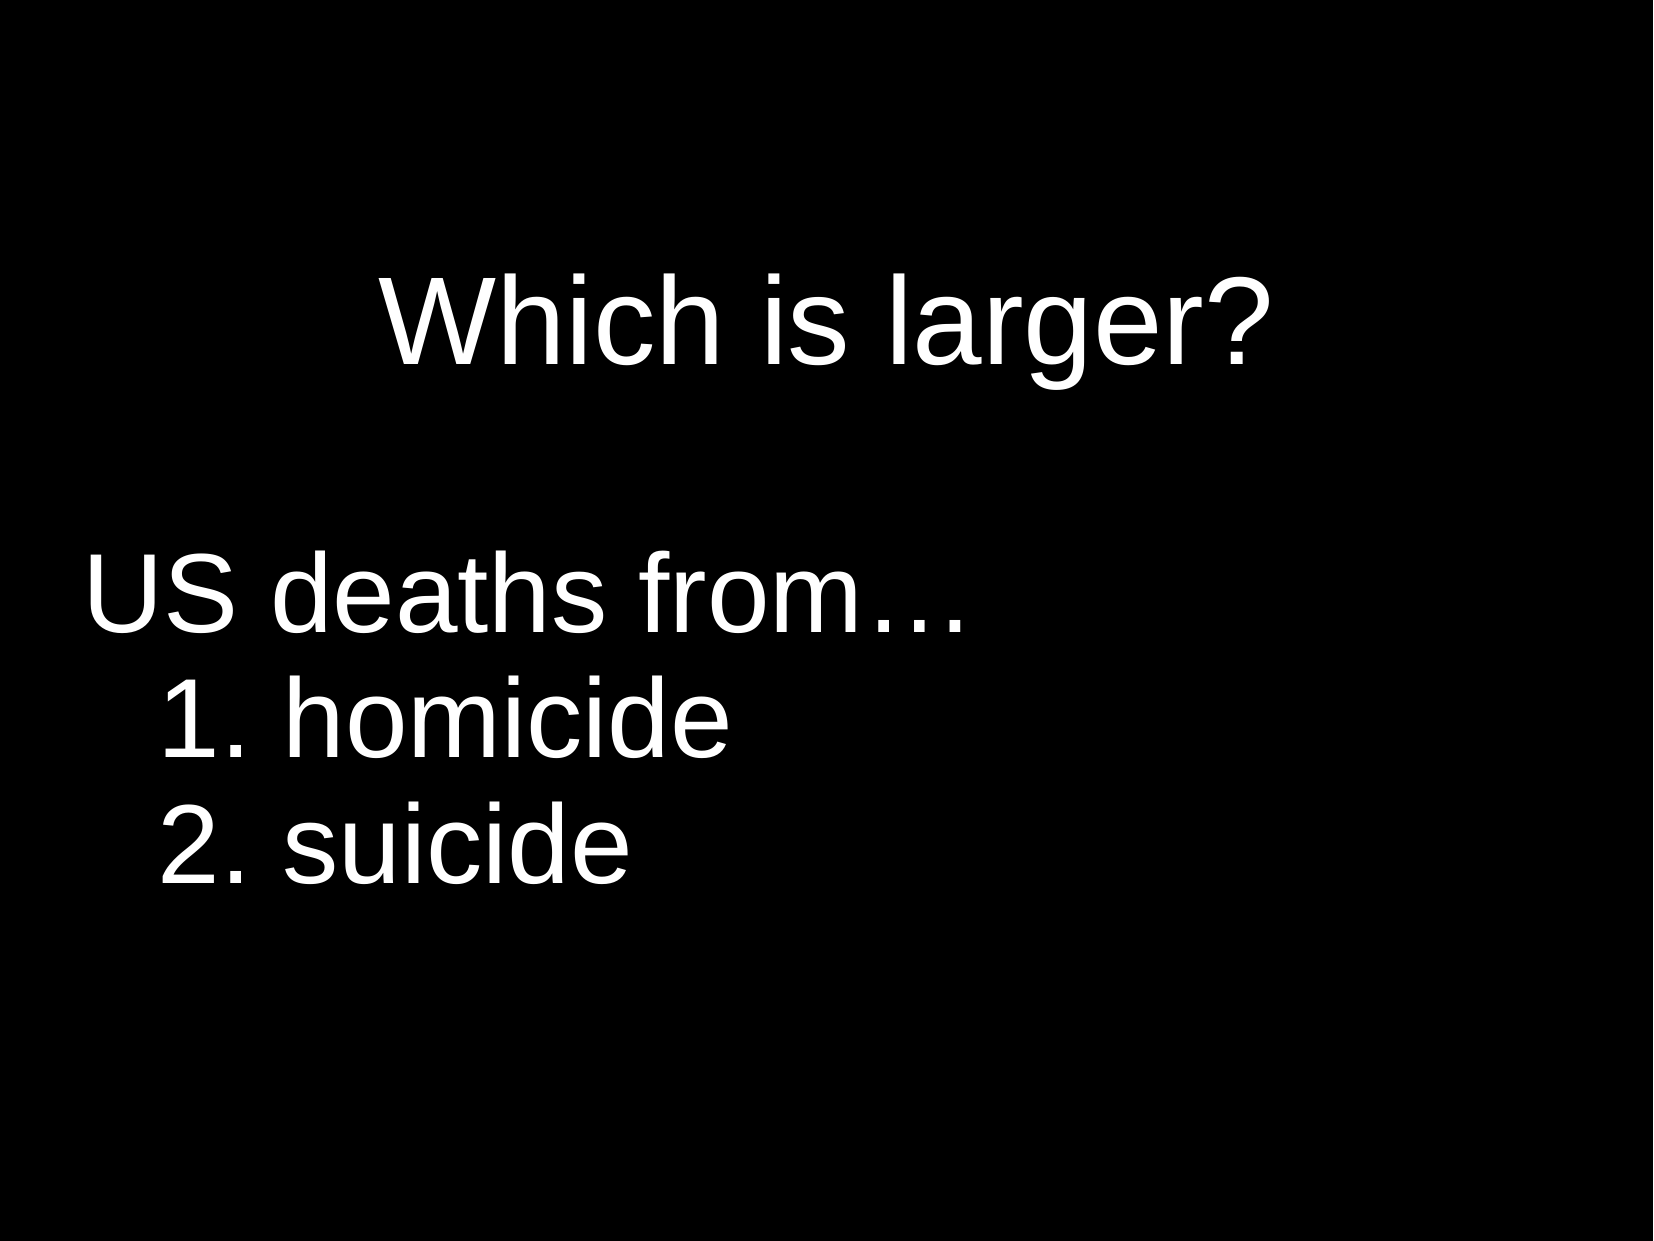

# Which is larger?
US deaths from…
	1. homicide
	2. suicide